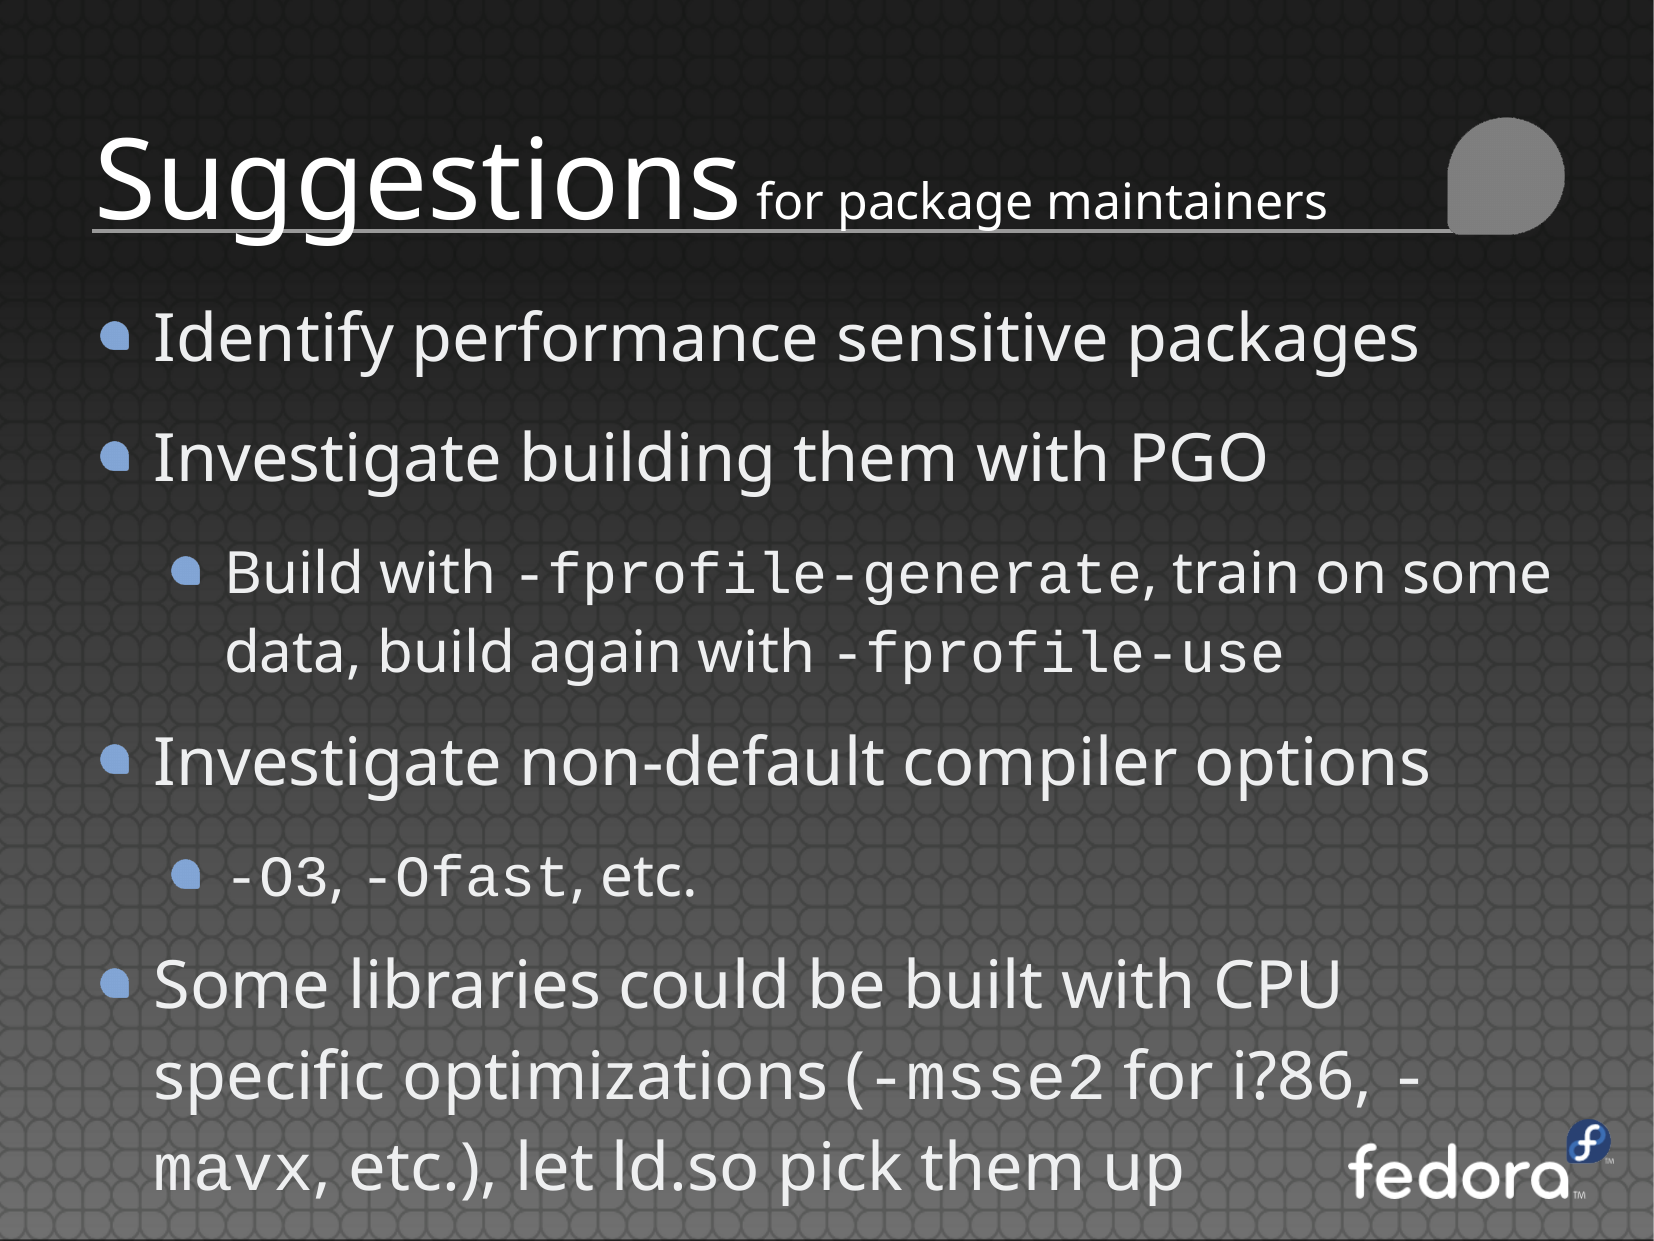

Suggestions for package maintainers
# Identify performance sensitive packages
Investigate building them with PGO
Build with -fprofile-generate, train on some data, build again with -fprofile-use
Investigate non-default compiler options
-O3, -Ofast, etc.
Some libraries could be built with CPU specific optimizations (-msse2 for i?86, -mavx, etc.), let ld.so pick them up